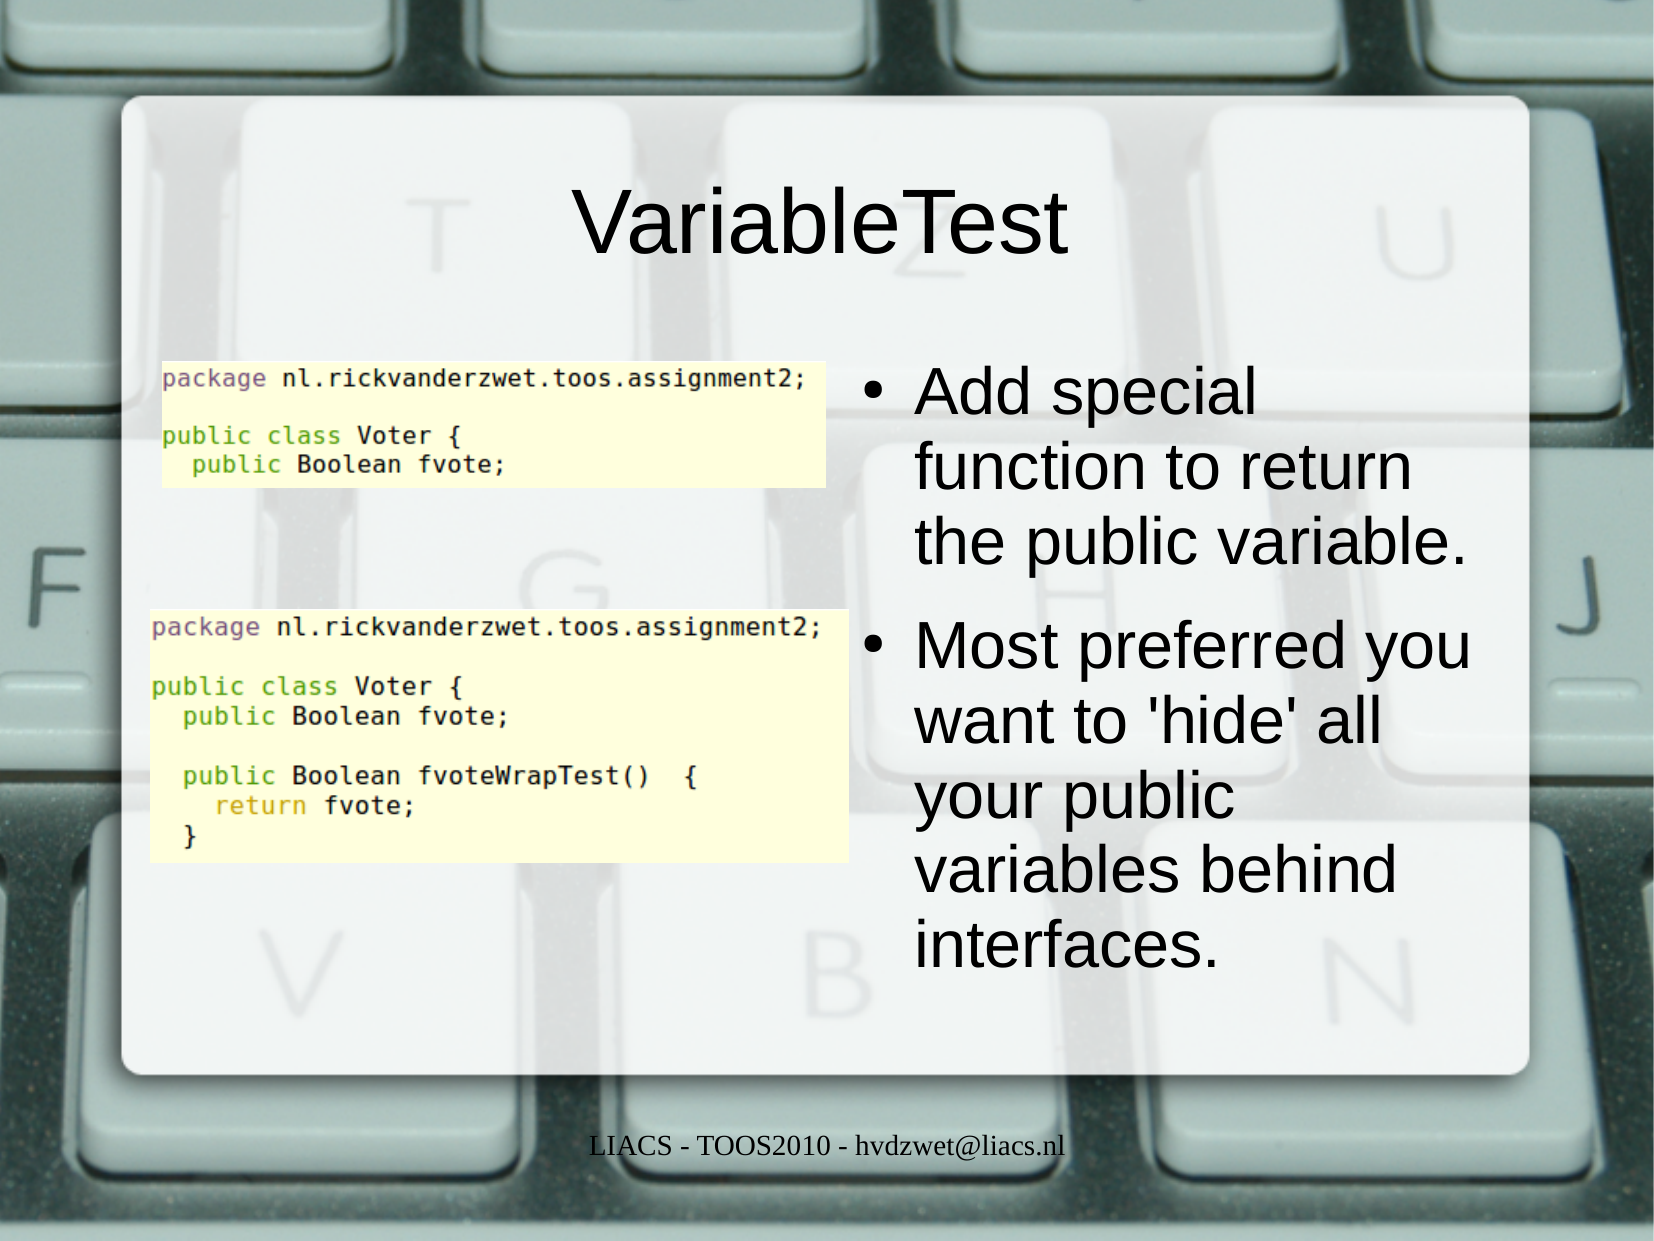

# VariableTest
Add special function to return the public variable.
Most preferred you want to 'hide' all your public variables behind interfaces.
LIACS - TOOS2010 - hvdzwet@liacs.nl